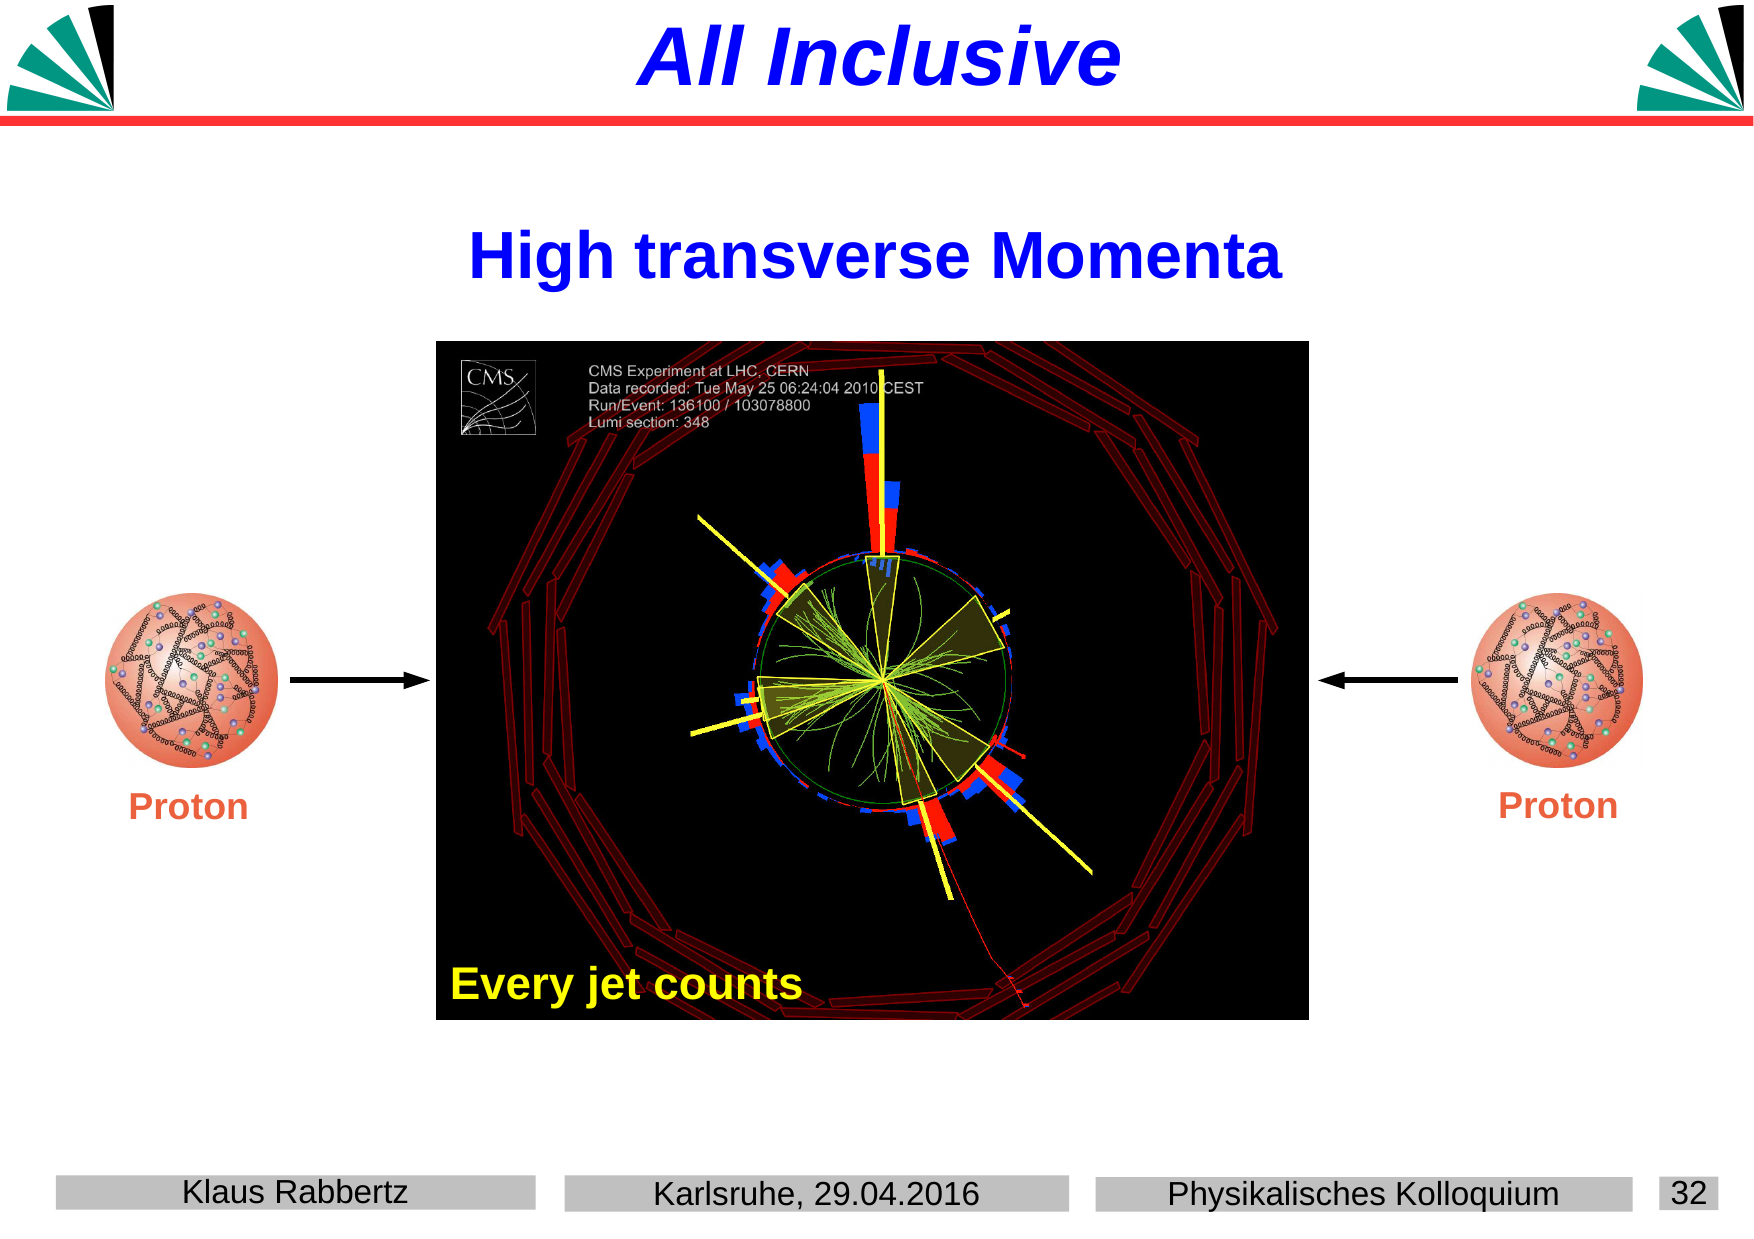

# All Inclusive
High transverse Momenta
Proton
Proton
Every jet counts